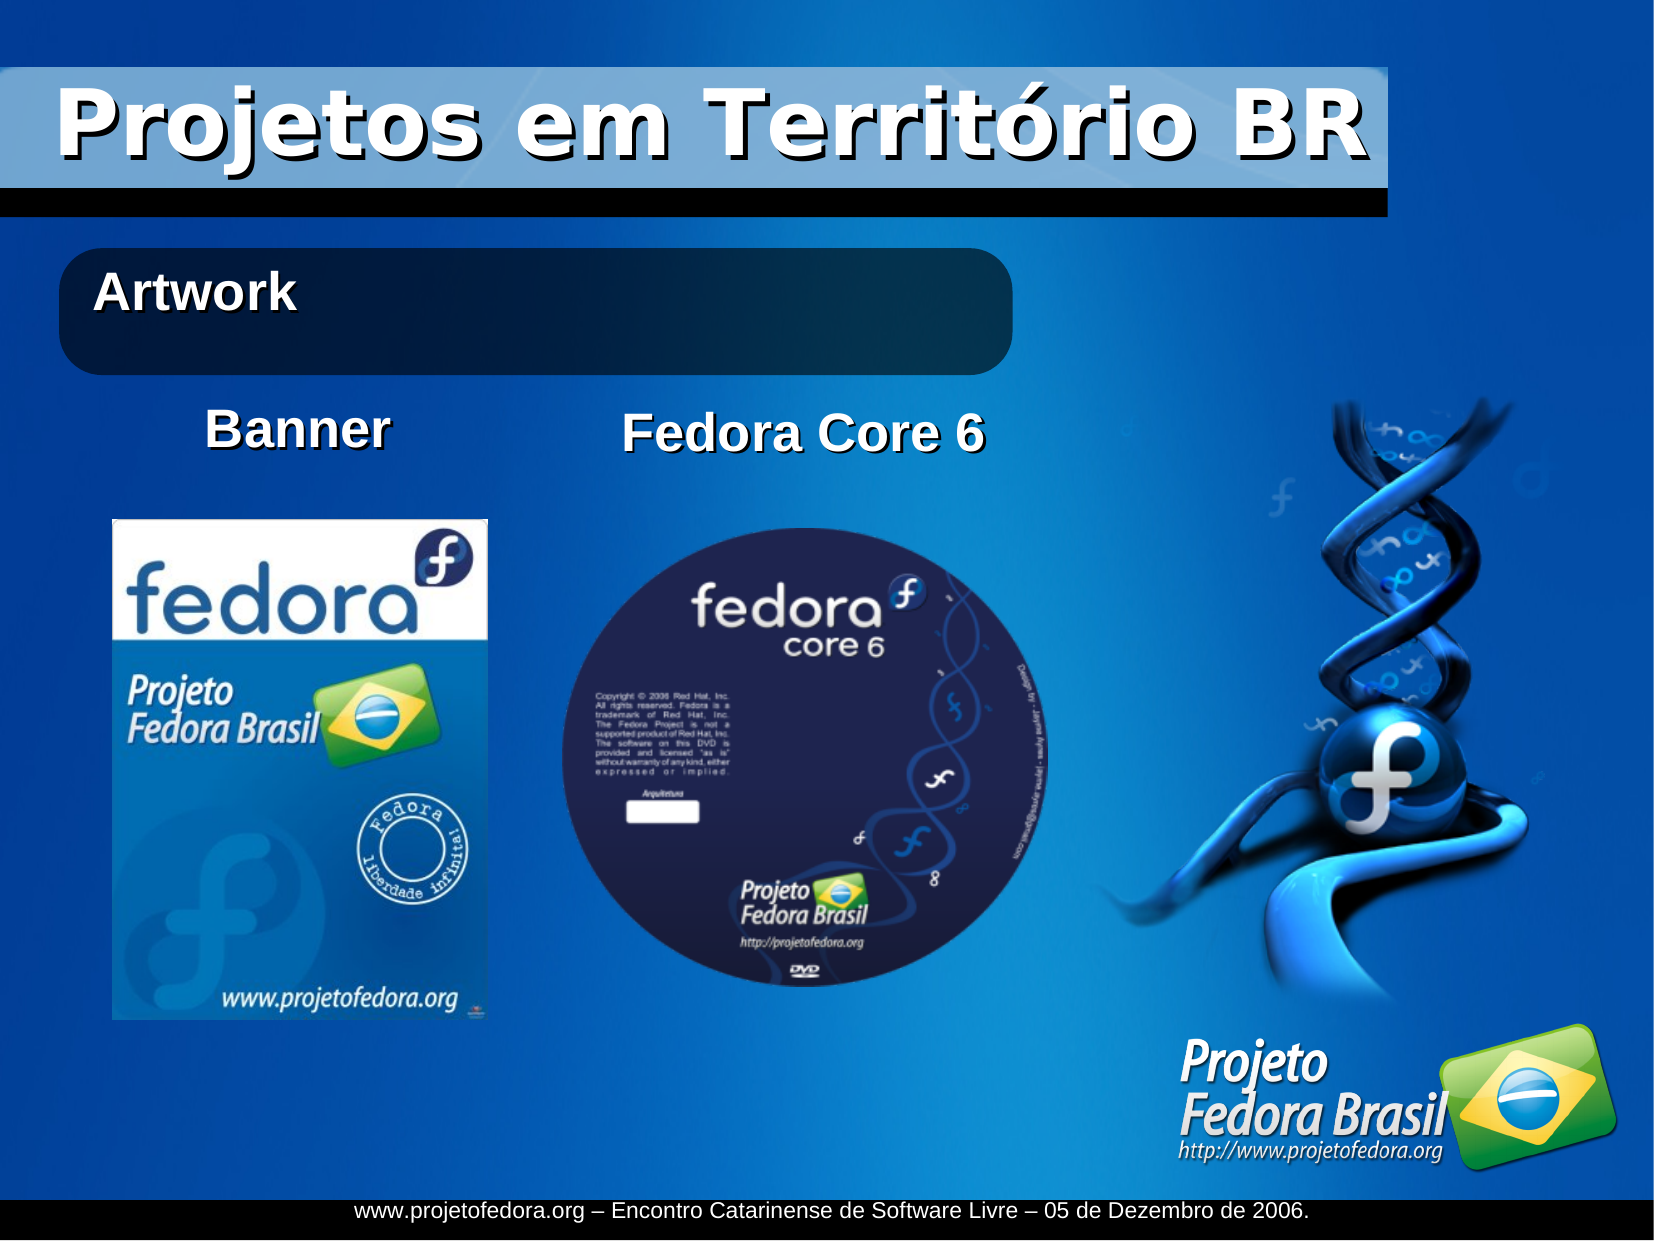

Projetos em Território BR
# Artwork
Banner
Fedora Core 6
www.projetofedora.org – Encontro Catarinense de Software Livre – 05 de Dezembro de 2006.